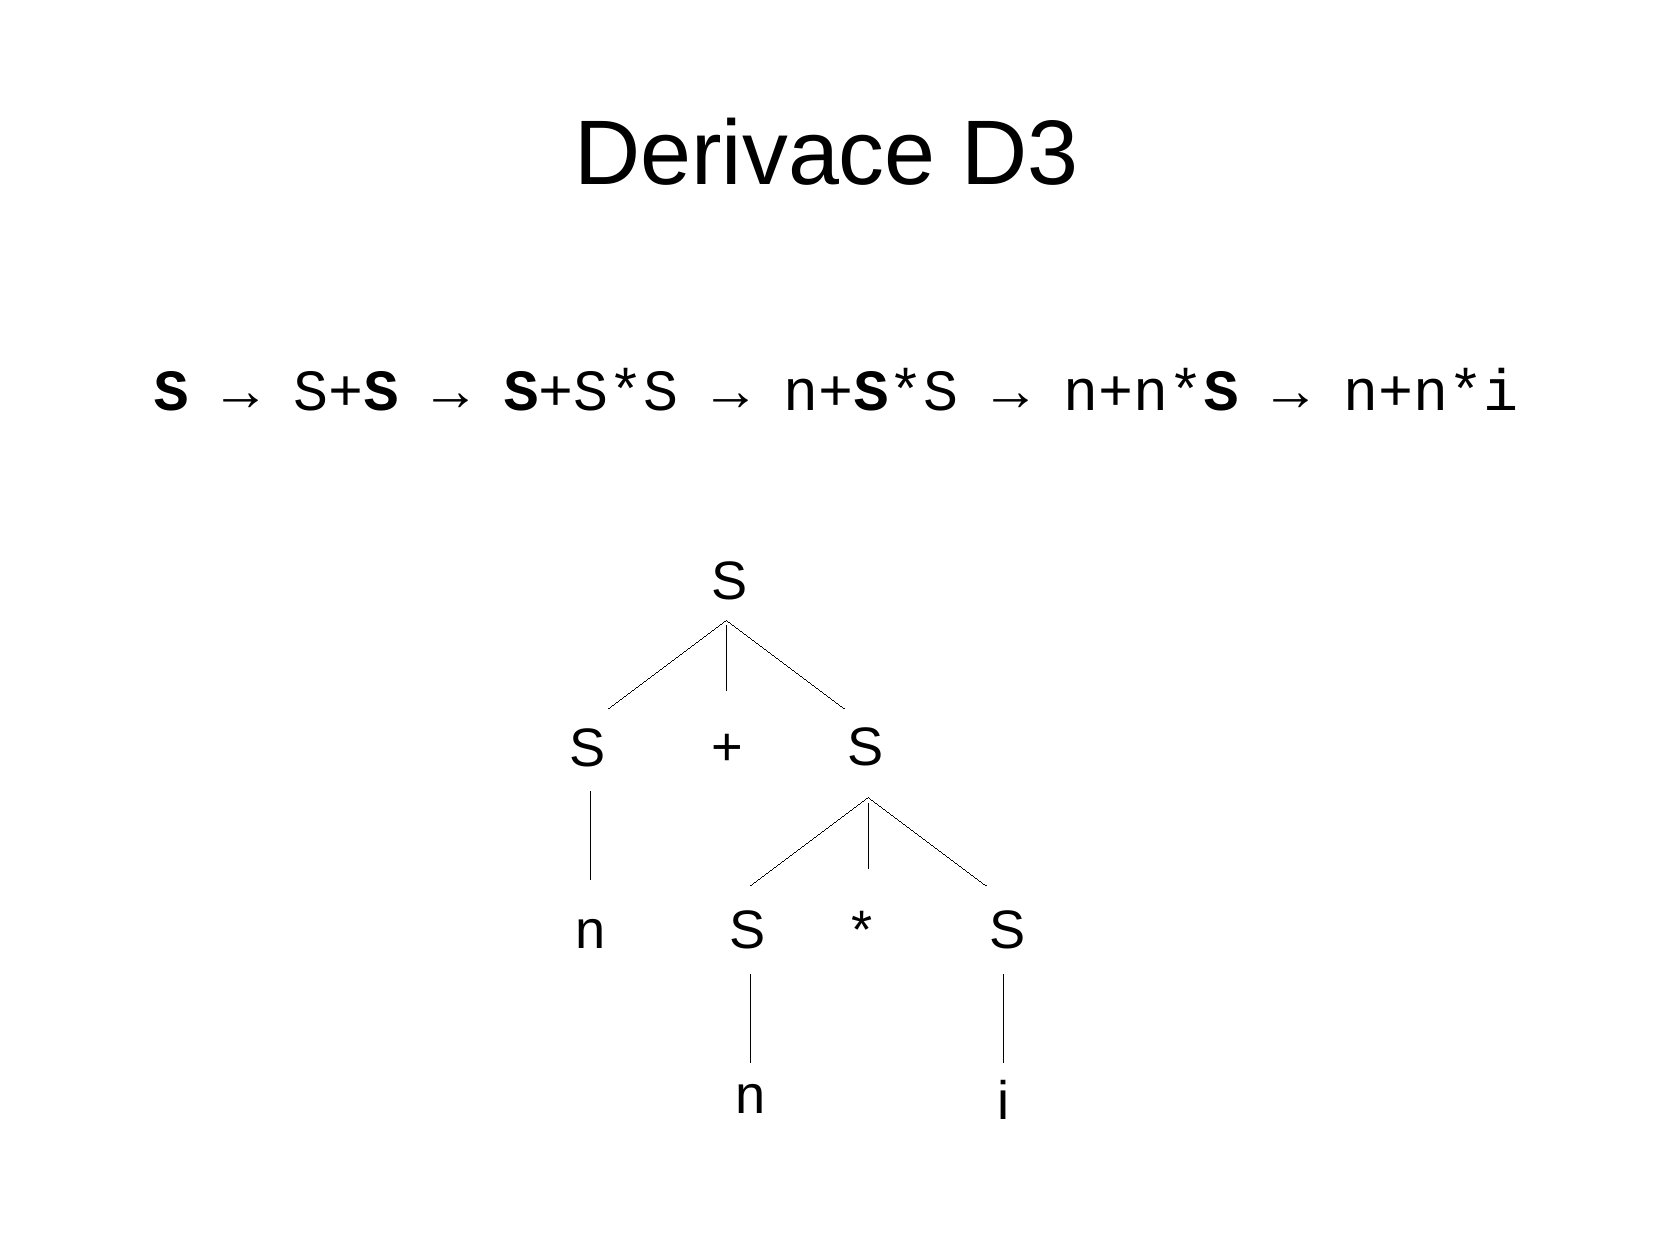

# Derivace D3
S → S+S → S+S*S → n+S*S → n+n*S → n+n*i
S
+
S
S
n
S
*
S
n
i